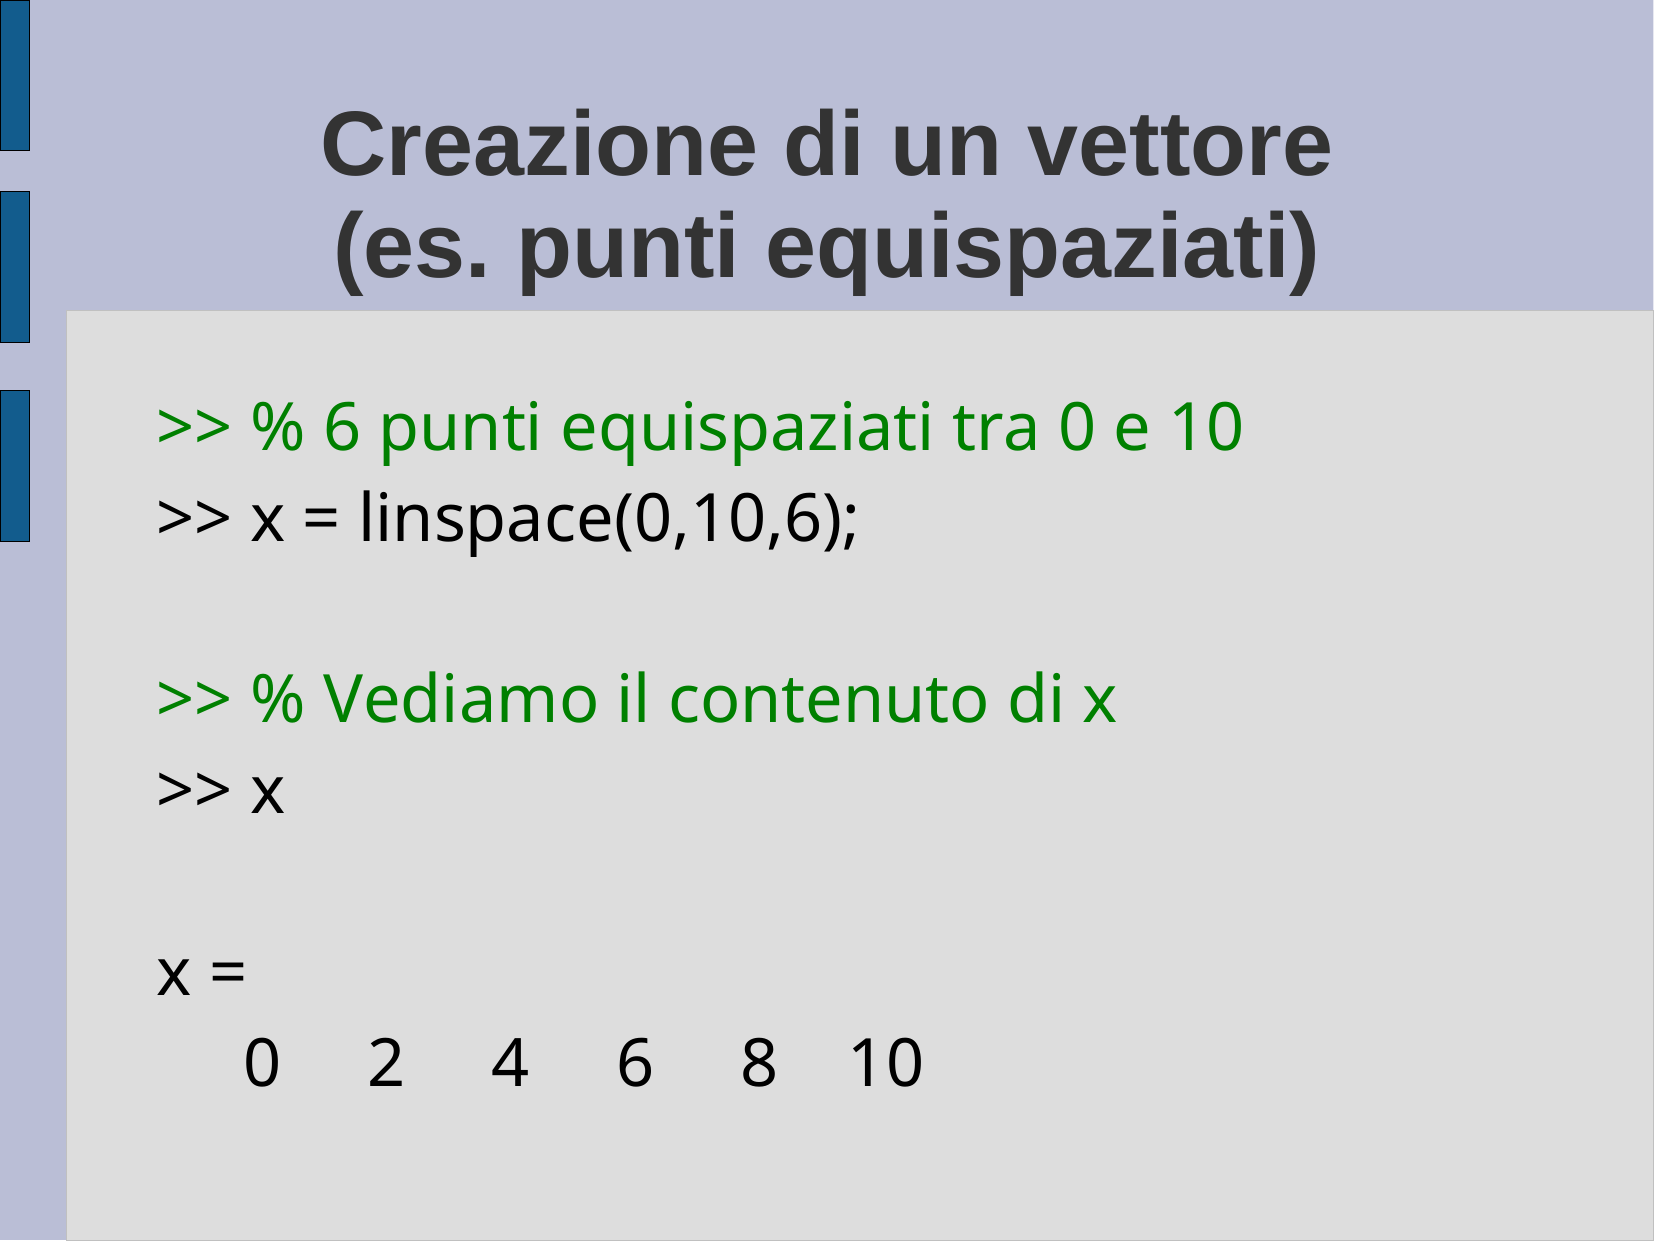

# Creazione di un vettore (es. punti equispaziati)
>> % 6 punti equispaziati tra 0 e 10
>> x = linspace(0,10,6);
>> % Vediamo il contenuto di x
>> x
x =
 0 2 4 6 8 10